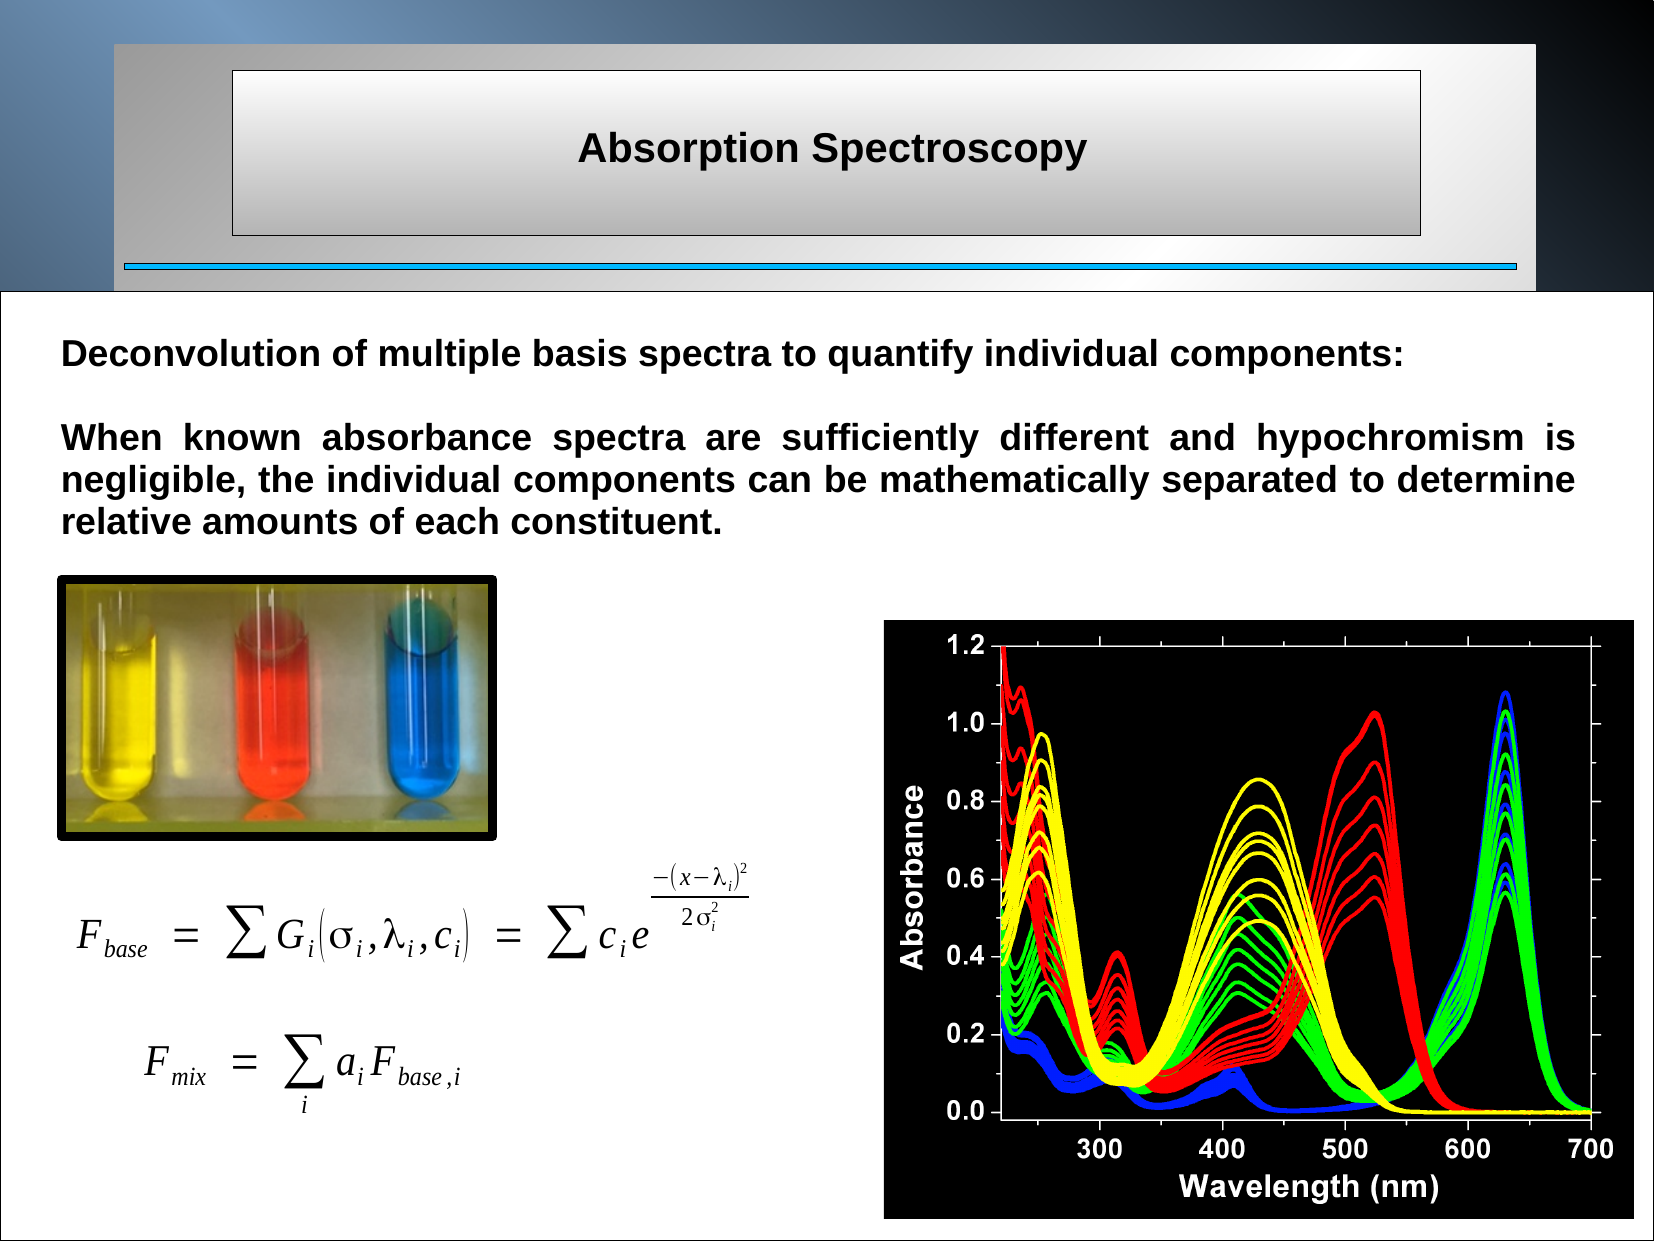

Absorption Spectroscopy
Deconvolution of multiple basis spectra to quantify individual components:
When known absorbance spectra are sufficiently different and hypochromism is negligible, the individual components can be mathematically separated to determine relative amounts of each constituent.